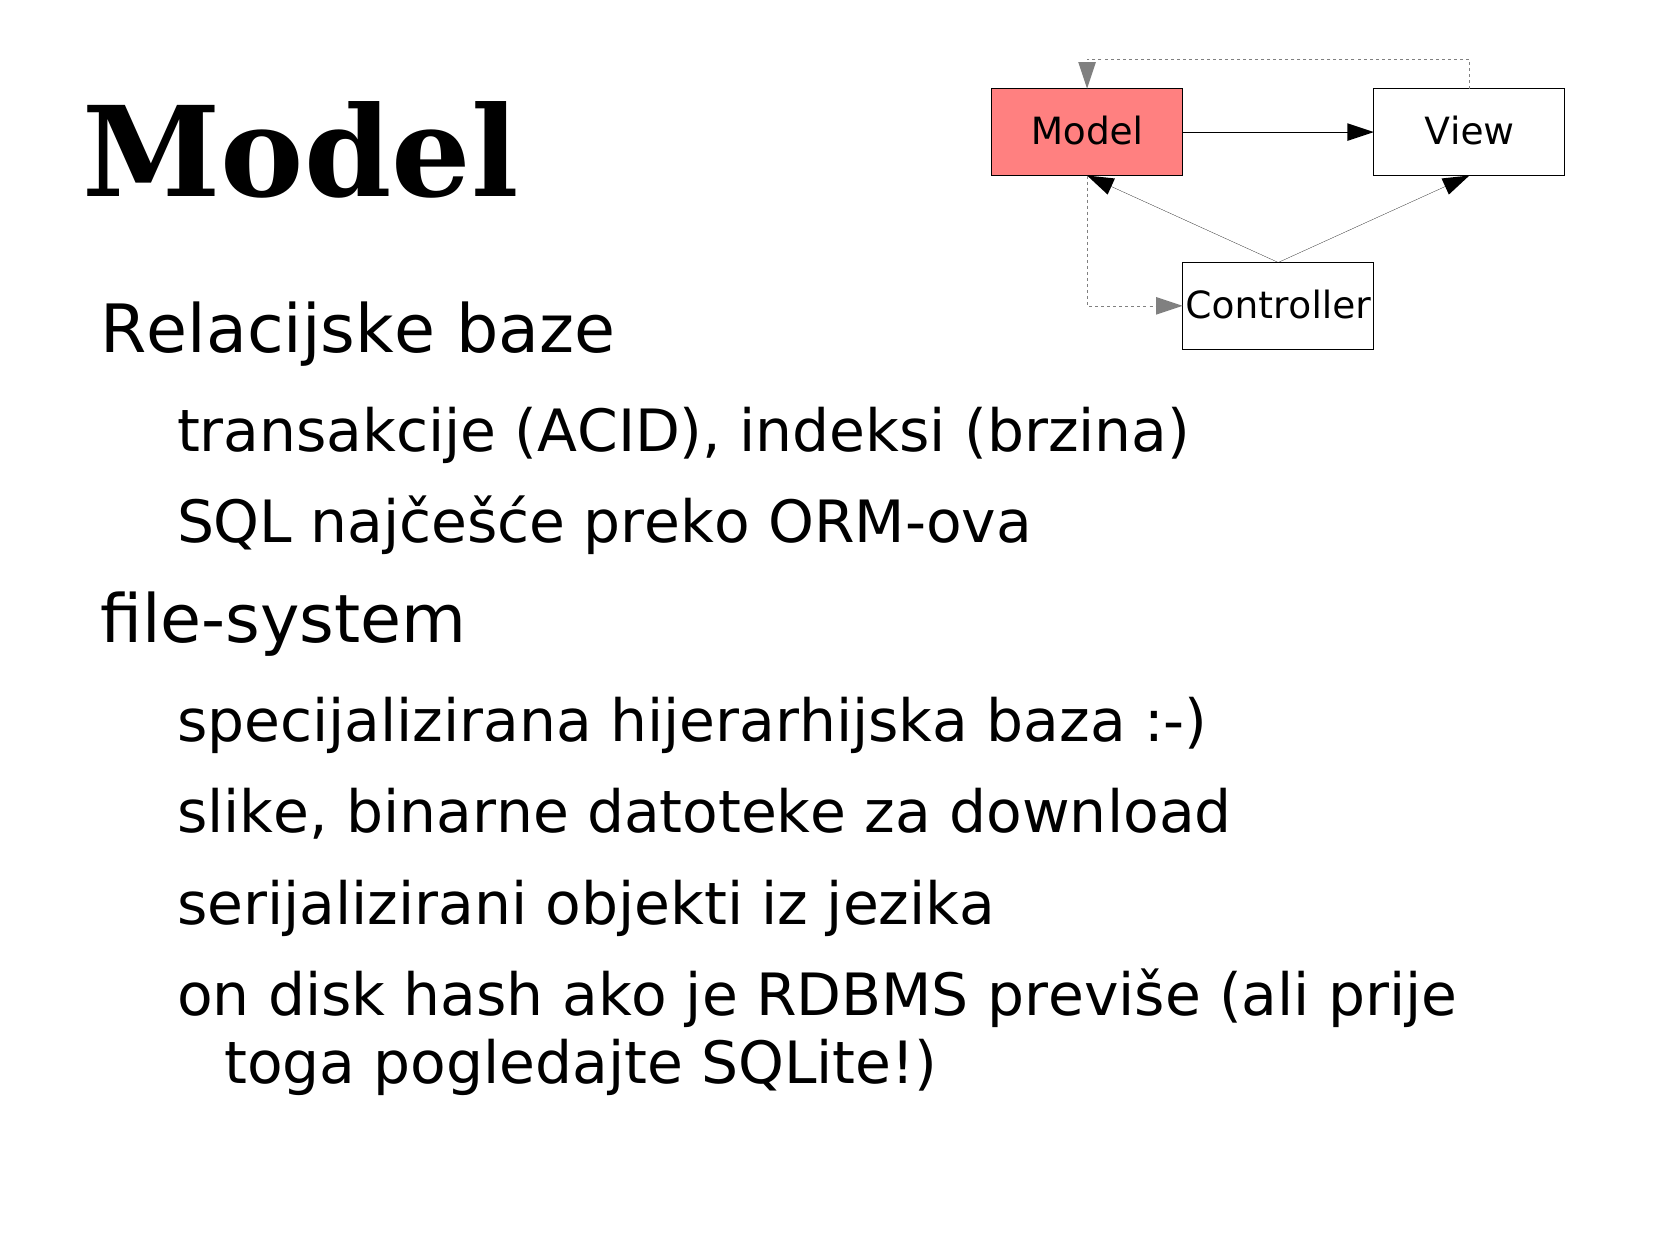

# Model
Model
View
Controller
Relacijske baze
transakcije (ACID), indeksi (brzina)
SQL najčešće preko ORM-ova
file-system
specijalizirana hijerarhijska baza :-)
slike, binarne datoteke za download
serijalizirani objekti iz jezika
on disk hash ako je RDBMS previše (ali prije toga pogledajte SQLite!)